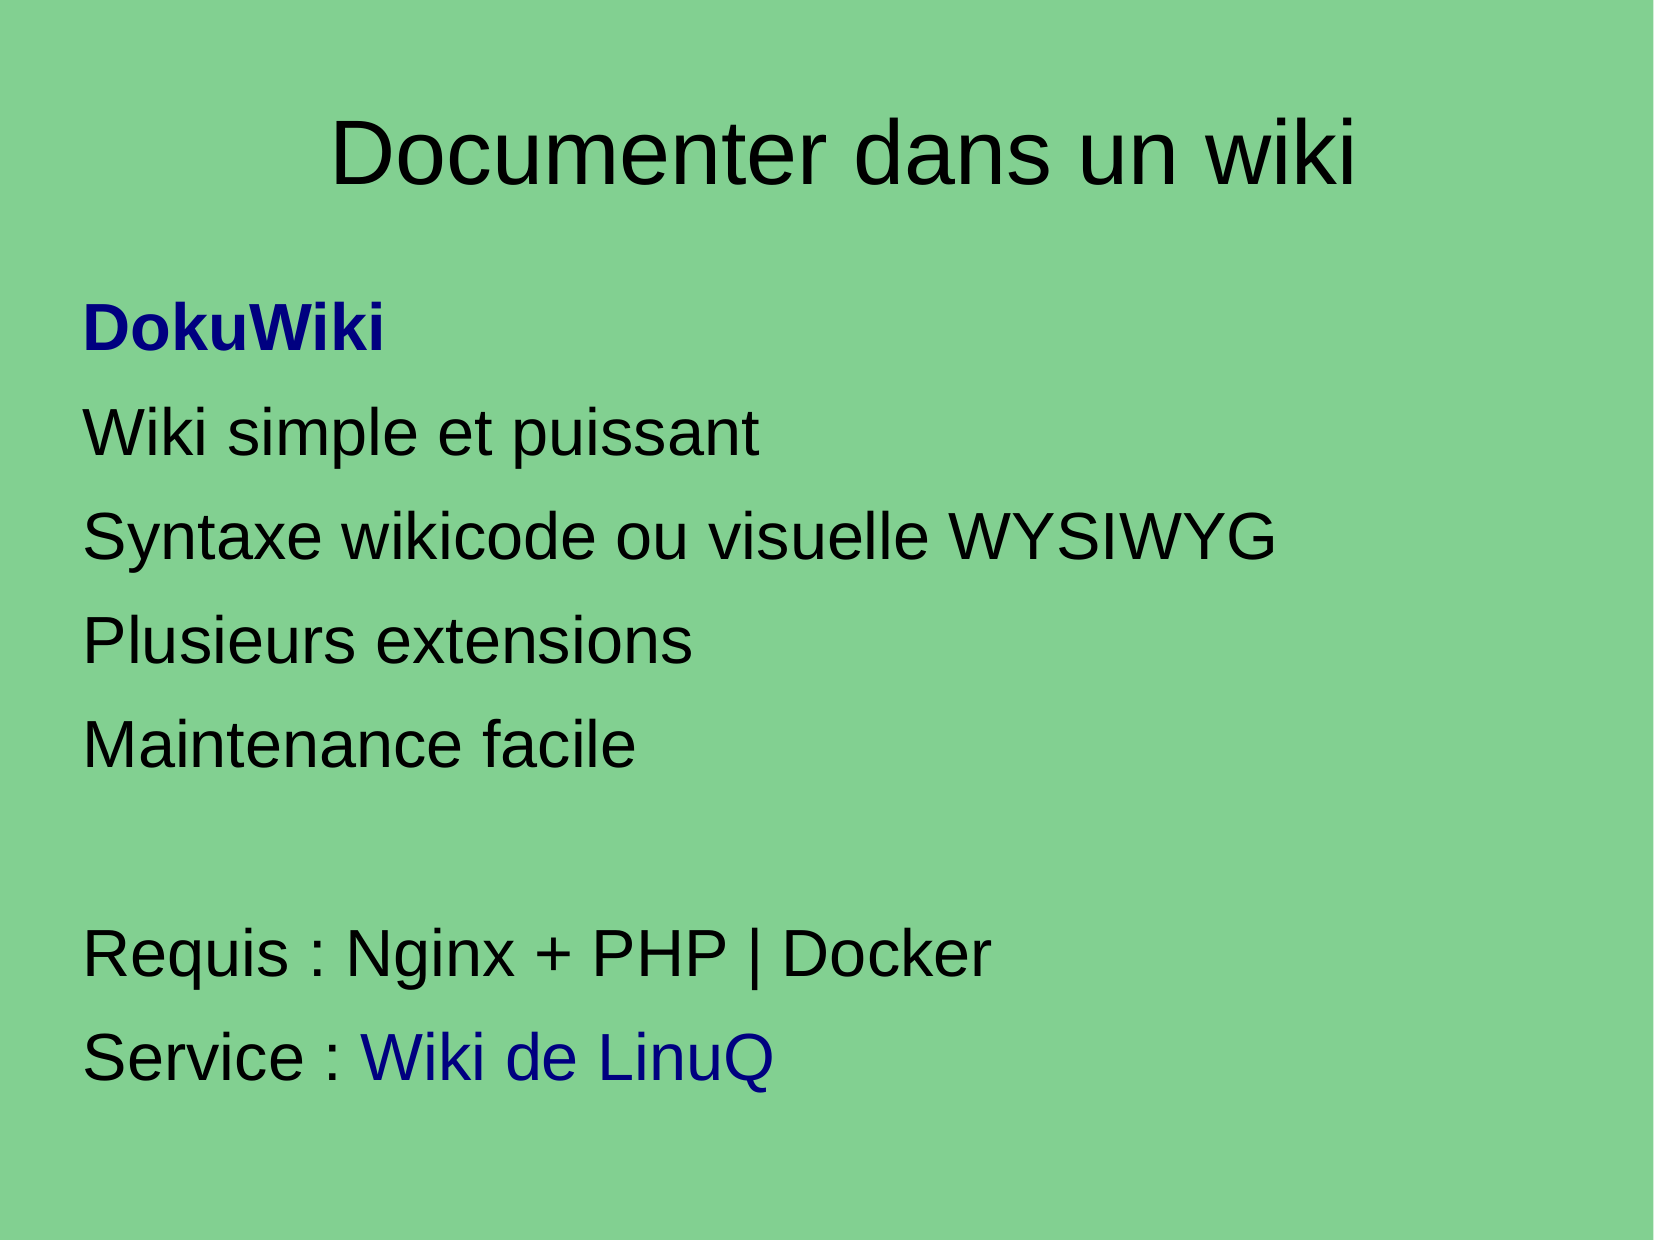

# Documenter dans un wiki
DokuWiki
Wiki simple et puissant
Syntaxe wikicode ou visuelle WYSIWYG
Plusieurs extensions
Maintenance facile
Requis : Nginx + PHP | Docker
Service : Wiki de LinuQ